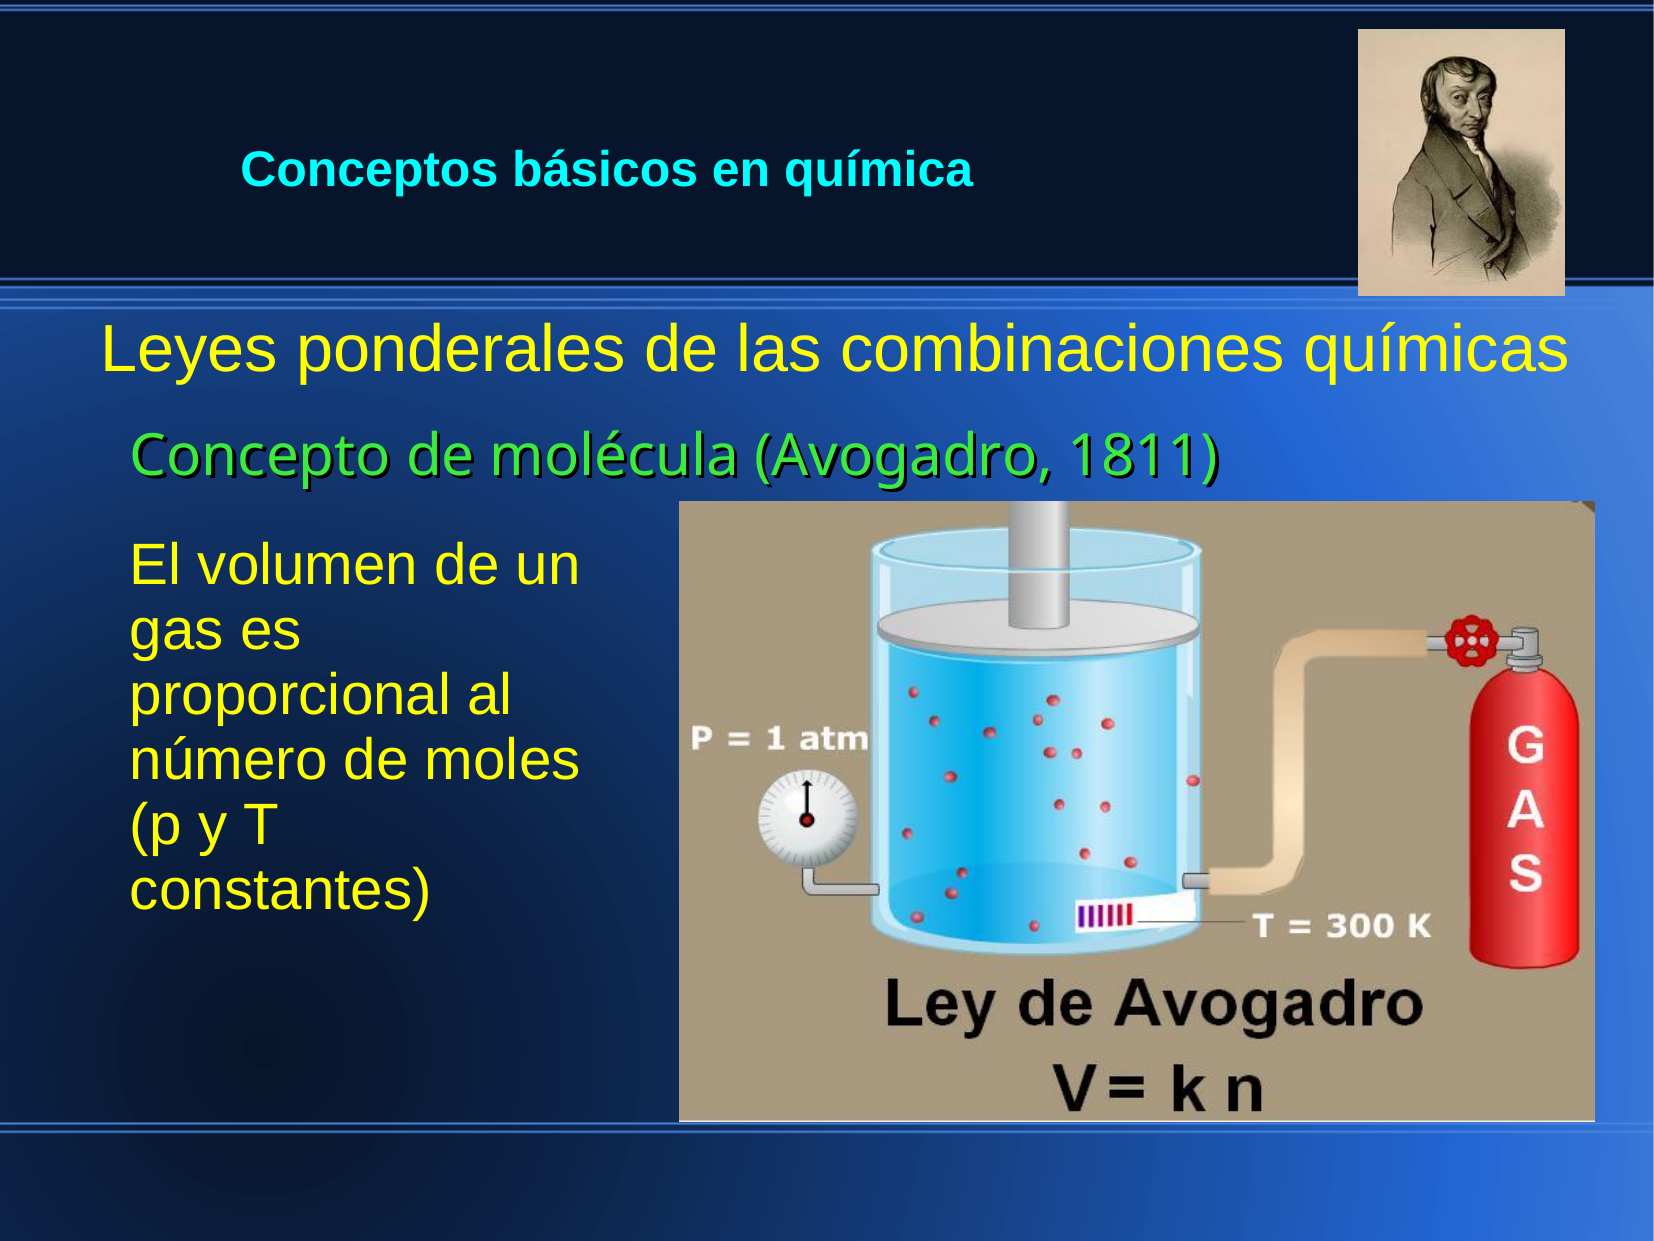

Conceptos básicos en química
# Leyes ponderales de las combinaciones químicas
Concepto de molécula (Avogadro, 1811)
El volumen de un gas es proporcional al número de moles (p y T constantes)